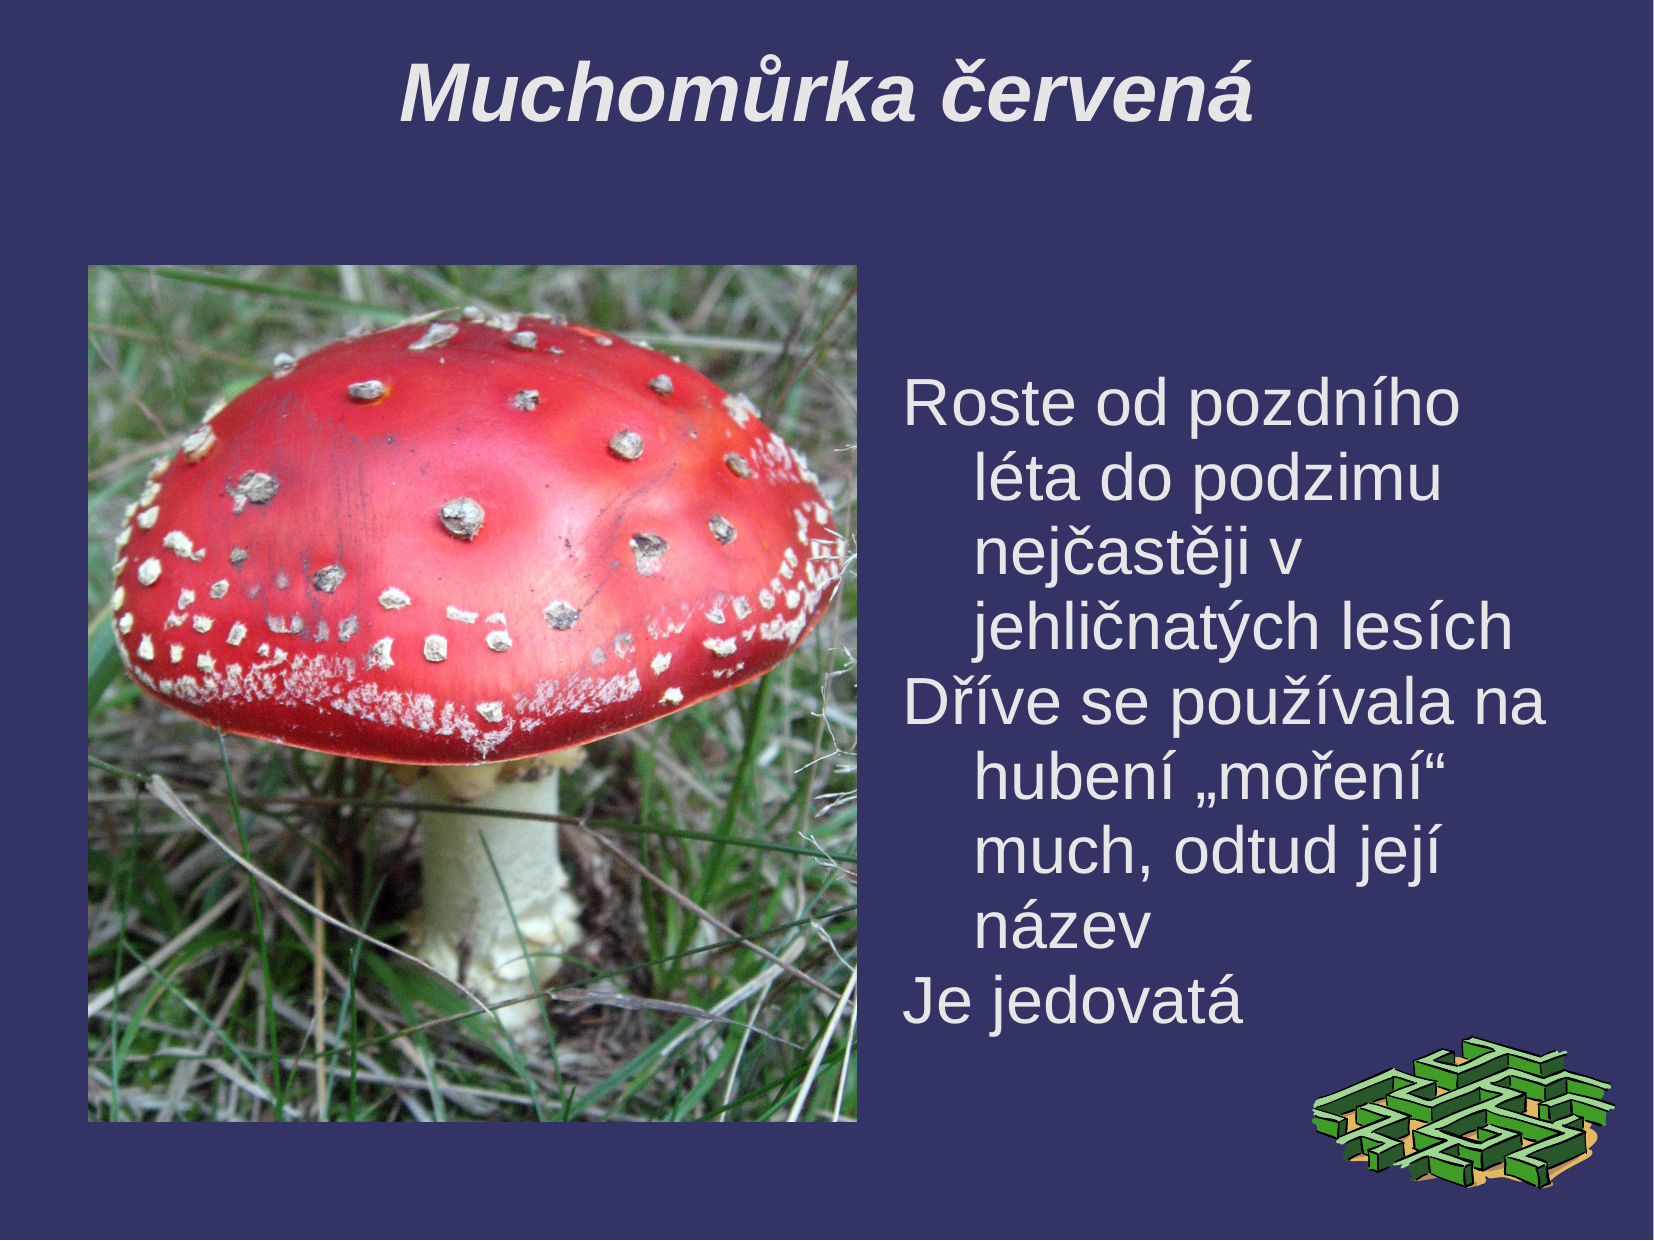

# Muchomůrka červená
Roste od pozdního léta do podzimu nejčastěji v jehličnatých lesích
Dříve se používala na hubení „moření“ much, odtud její název
Je jedovatá